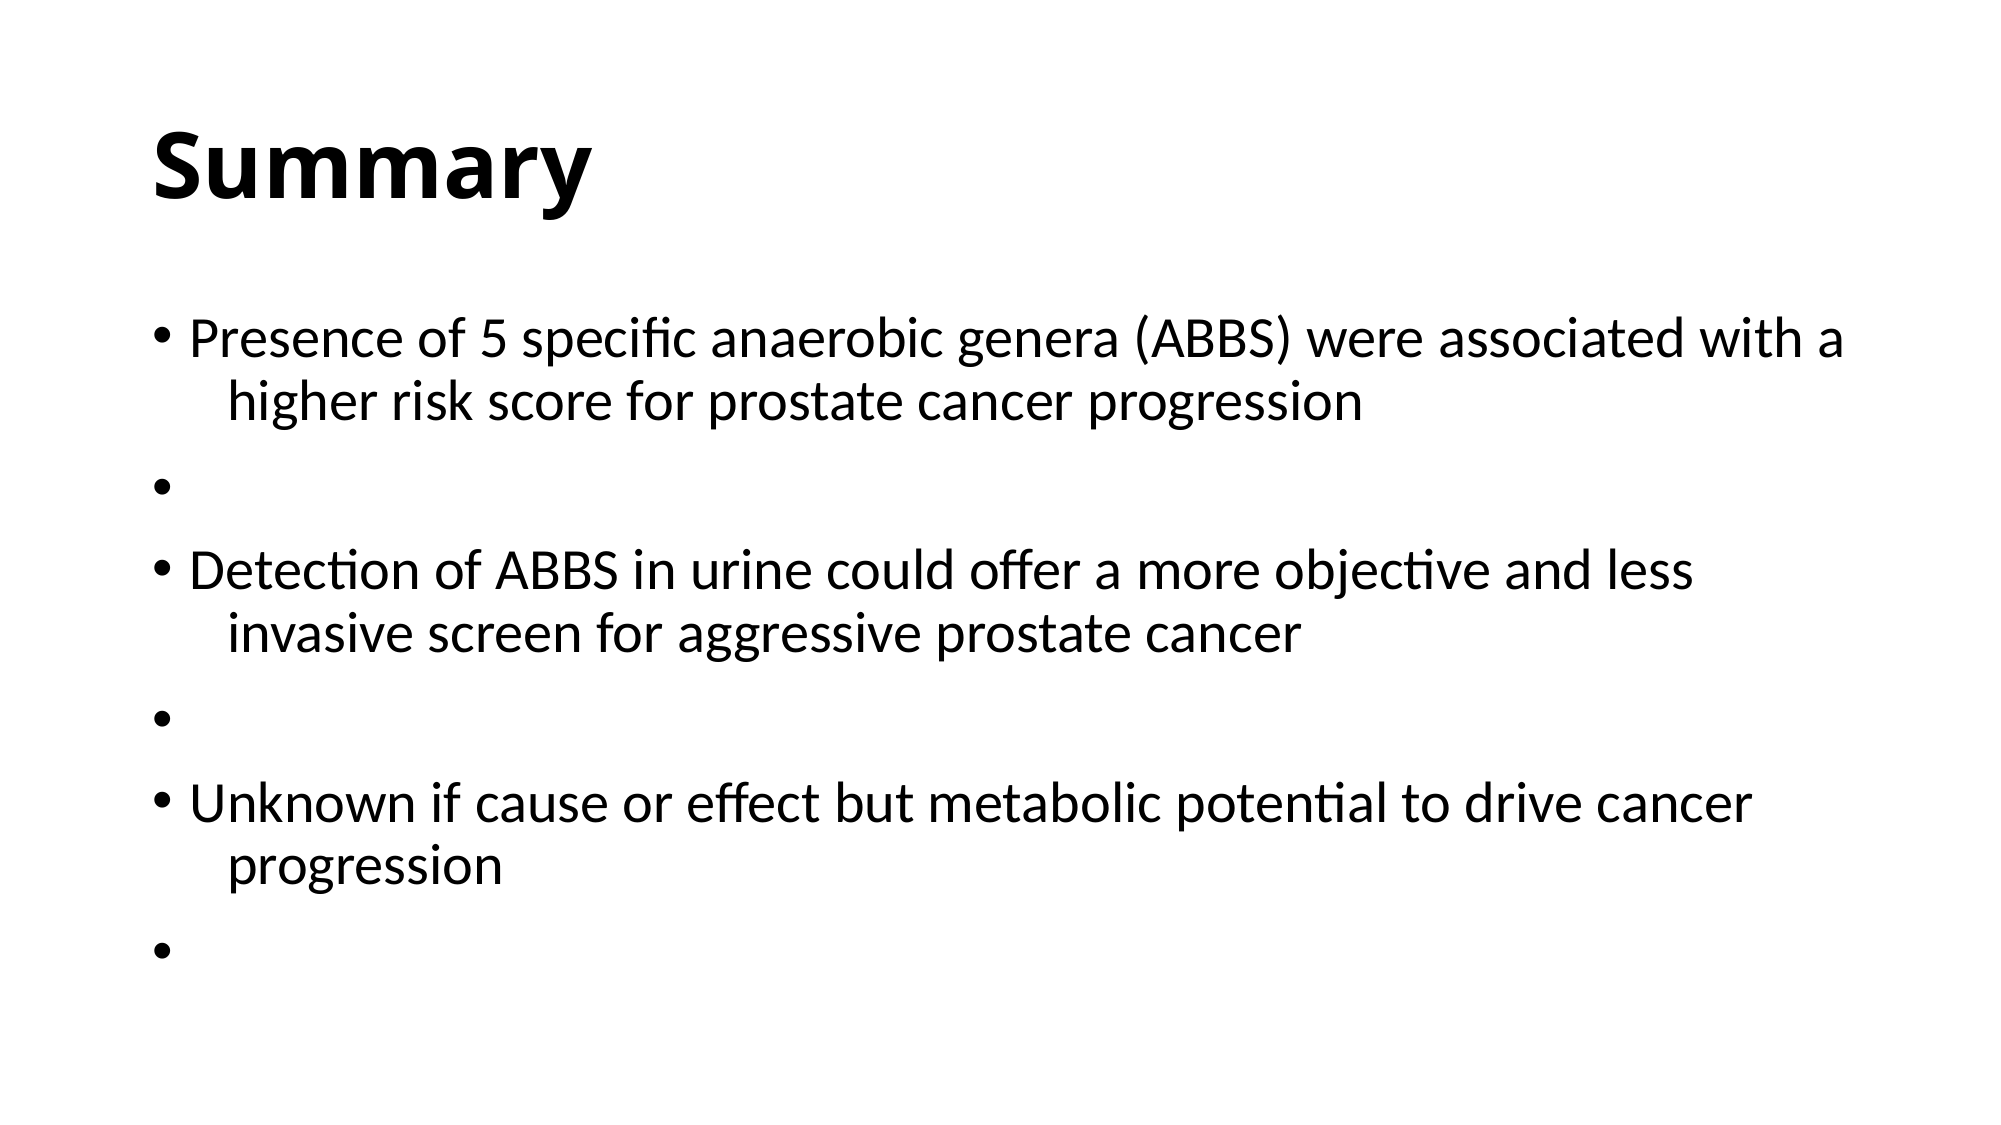

# Summary
Presence of 5 specific anaerobic genera (ABBS) were associated with a higher risk score for prostate cancer progression
Detection of ABBS in urine could offer a more objective and less invasive screen for aggressive prostate cancer
Unknown if cause or effect but metabolic potential to drive cancer progression